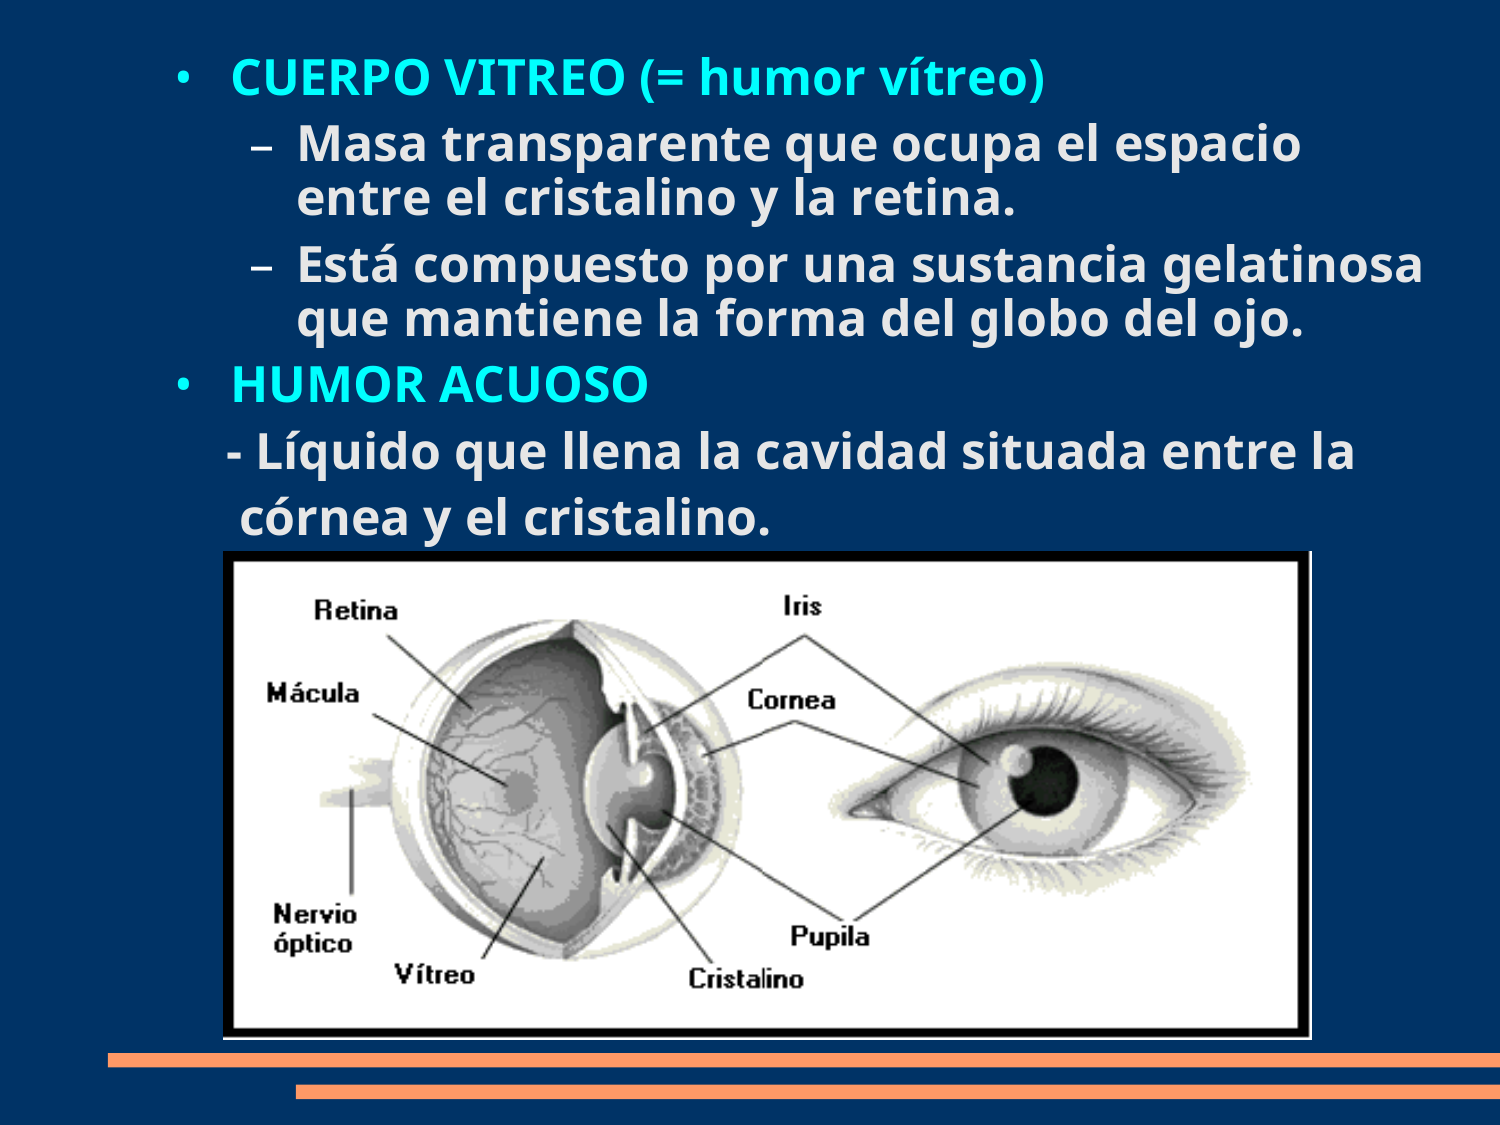

# CUERPO VITREO (= humor vítreo)
Masa transparente que ocupa el espacio entre el cristalino y la retina.
Está compuesto por una sustancia gelatinosa que mantiene la forma del globo del ojo.
HUMOR ACUOSO
 - Líquido que llena la cavidad situada entre la
 córnea y el cristalino.